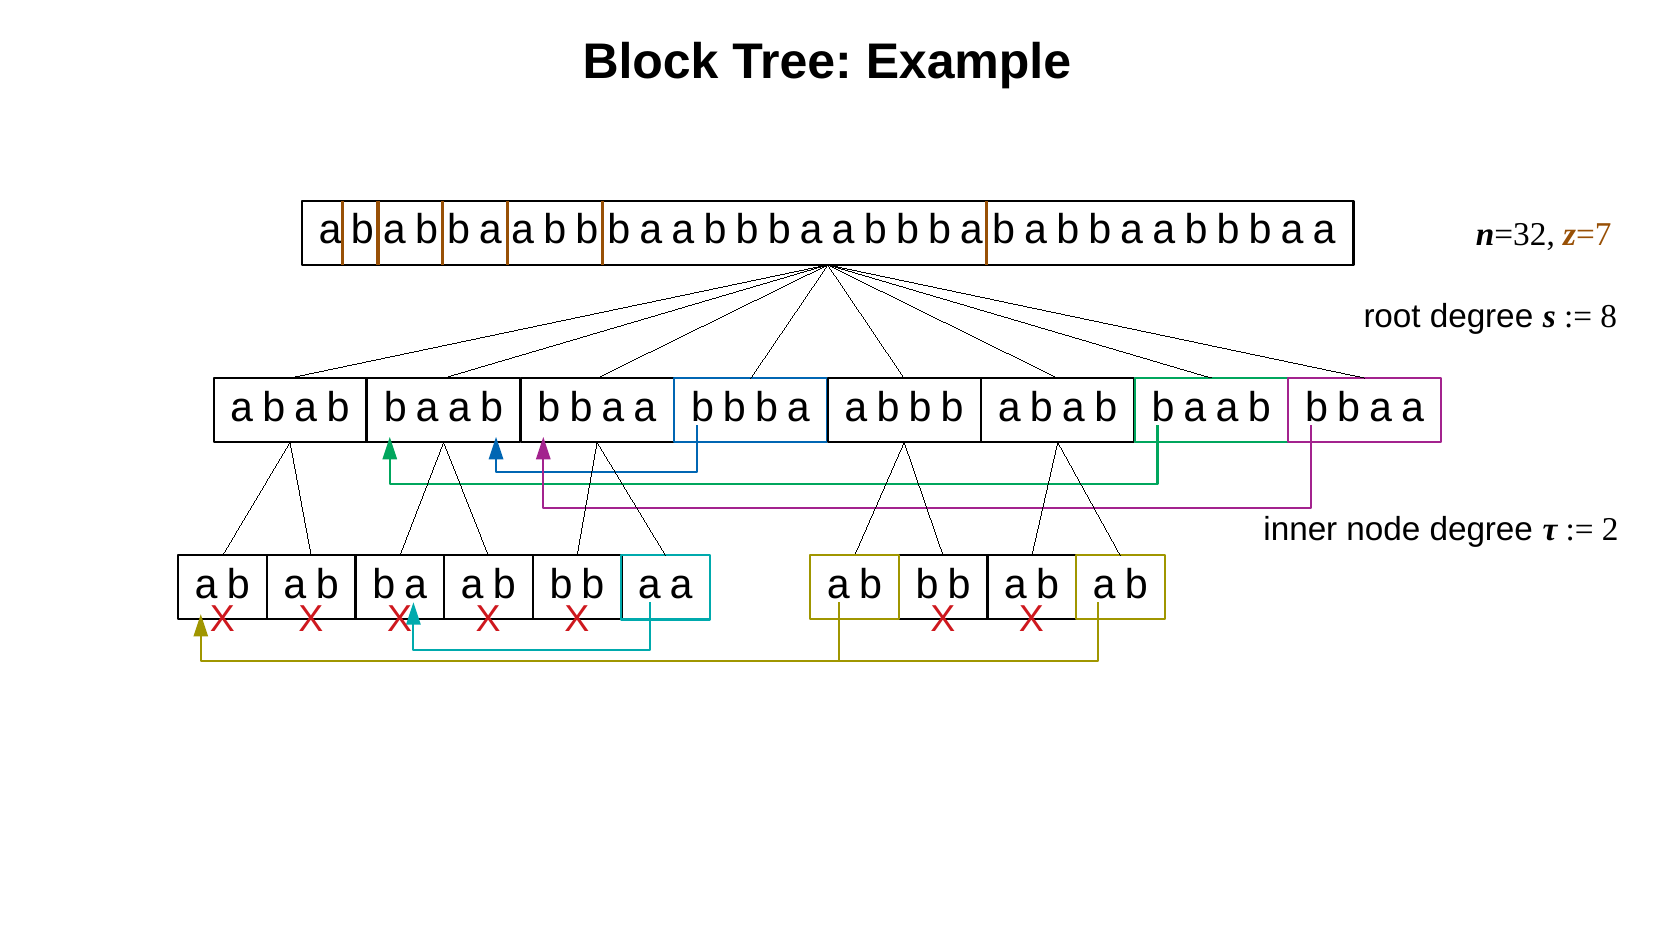

Block Tree: Example
ababbaabbbaabbbaabbbababbaabbbaa
n=32, z=7
root degree s := 8
abab
bbaa
abbb
baab
baab
bbba
abab
bbaa
inner node degree τ := 2
ab
ab
ab
ba
ab
bb
bb
ab
ab
aa
X
X
X
X
X
X
X